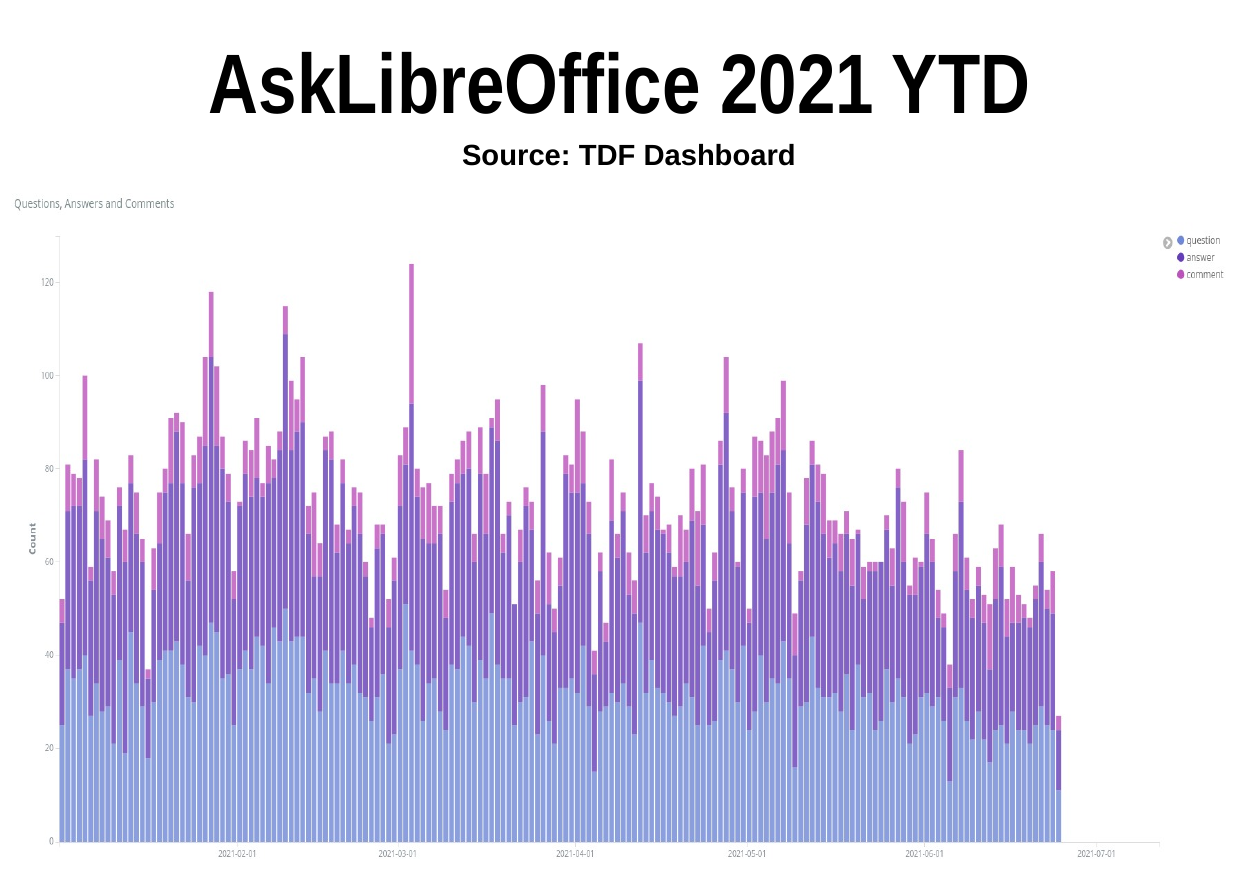

# AskLibreOffice 2021 YTD
Source: TDF Dashboard